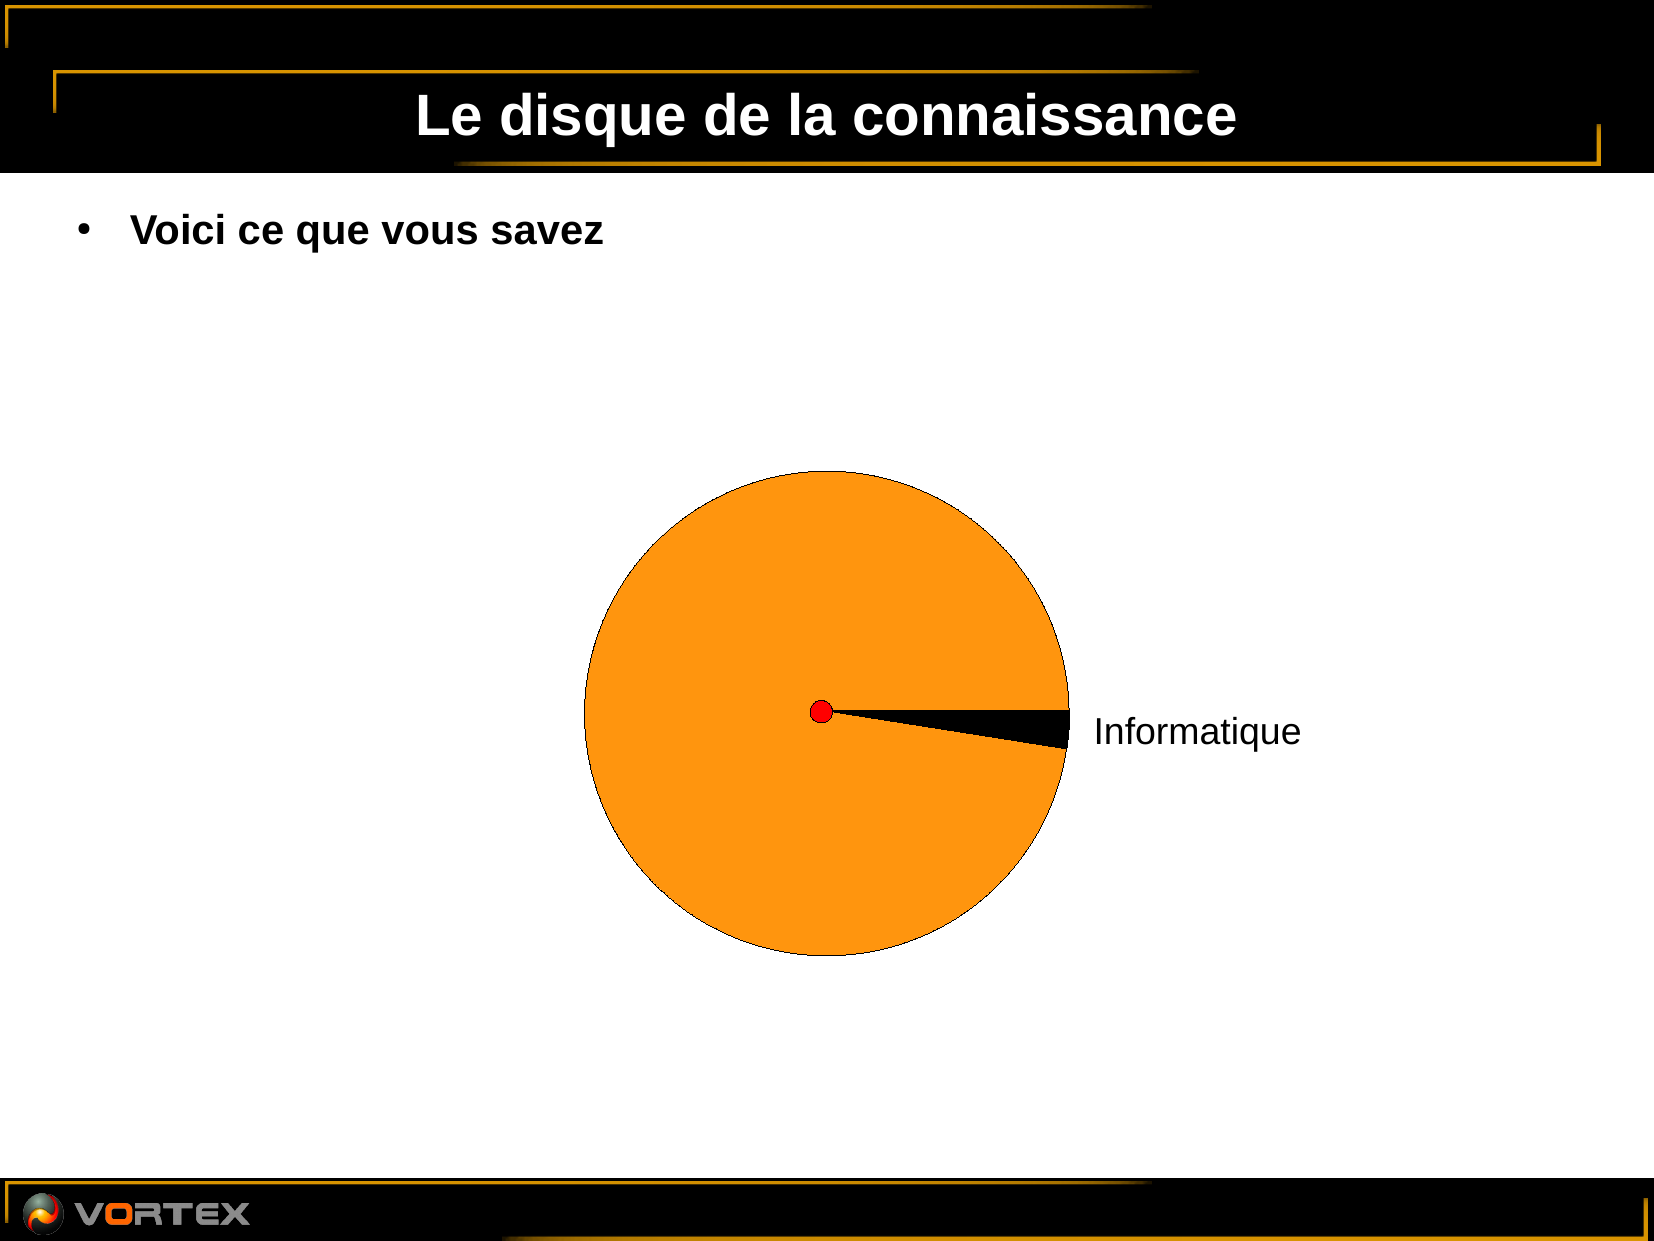

# Le disque de la connaissance
Voici ce que vous savez
Informatique